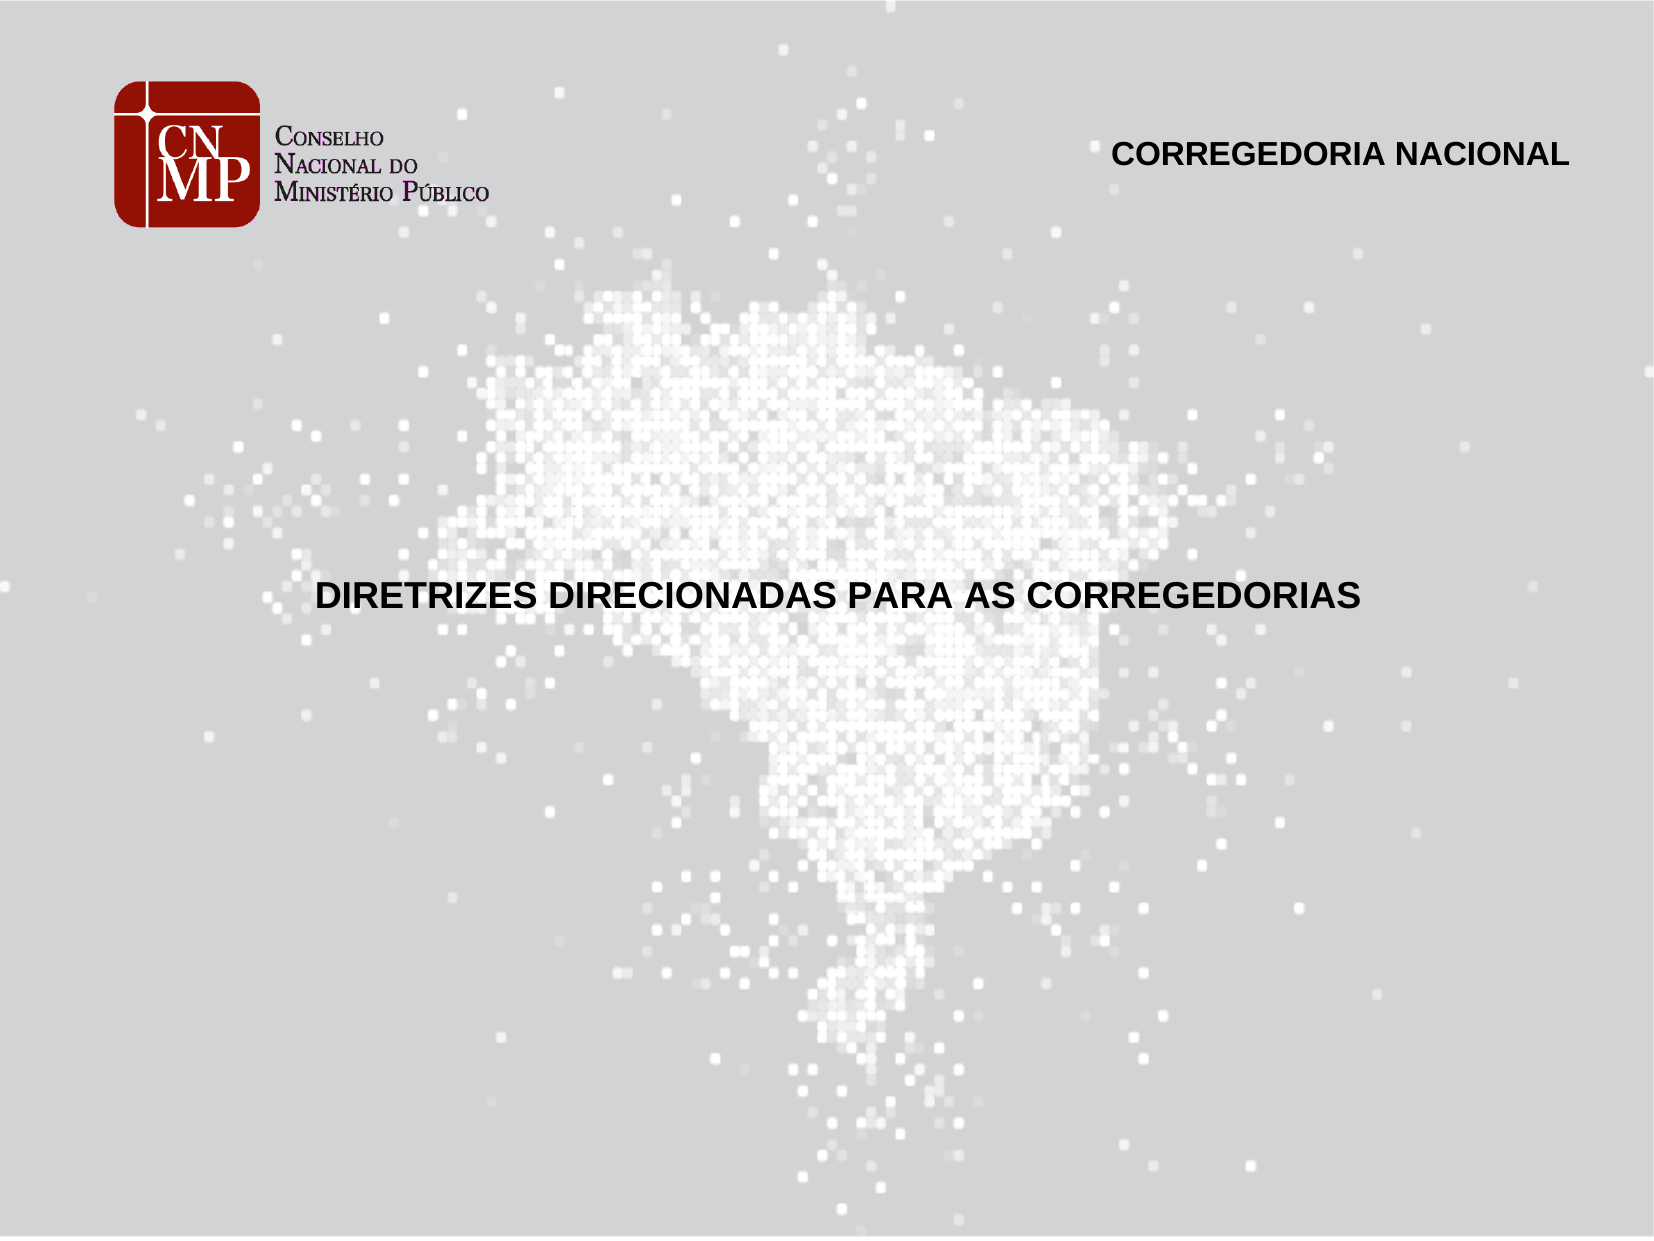

# CORREGEDORIA NACIONAL
DIRETRIZES DIRECIONADAS PARA AS CORREGEDORIAS